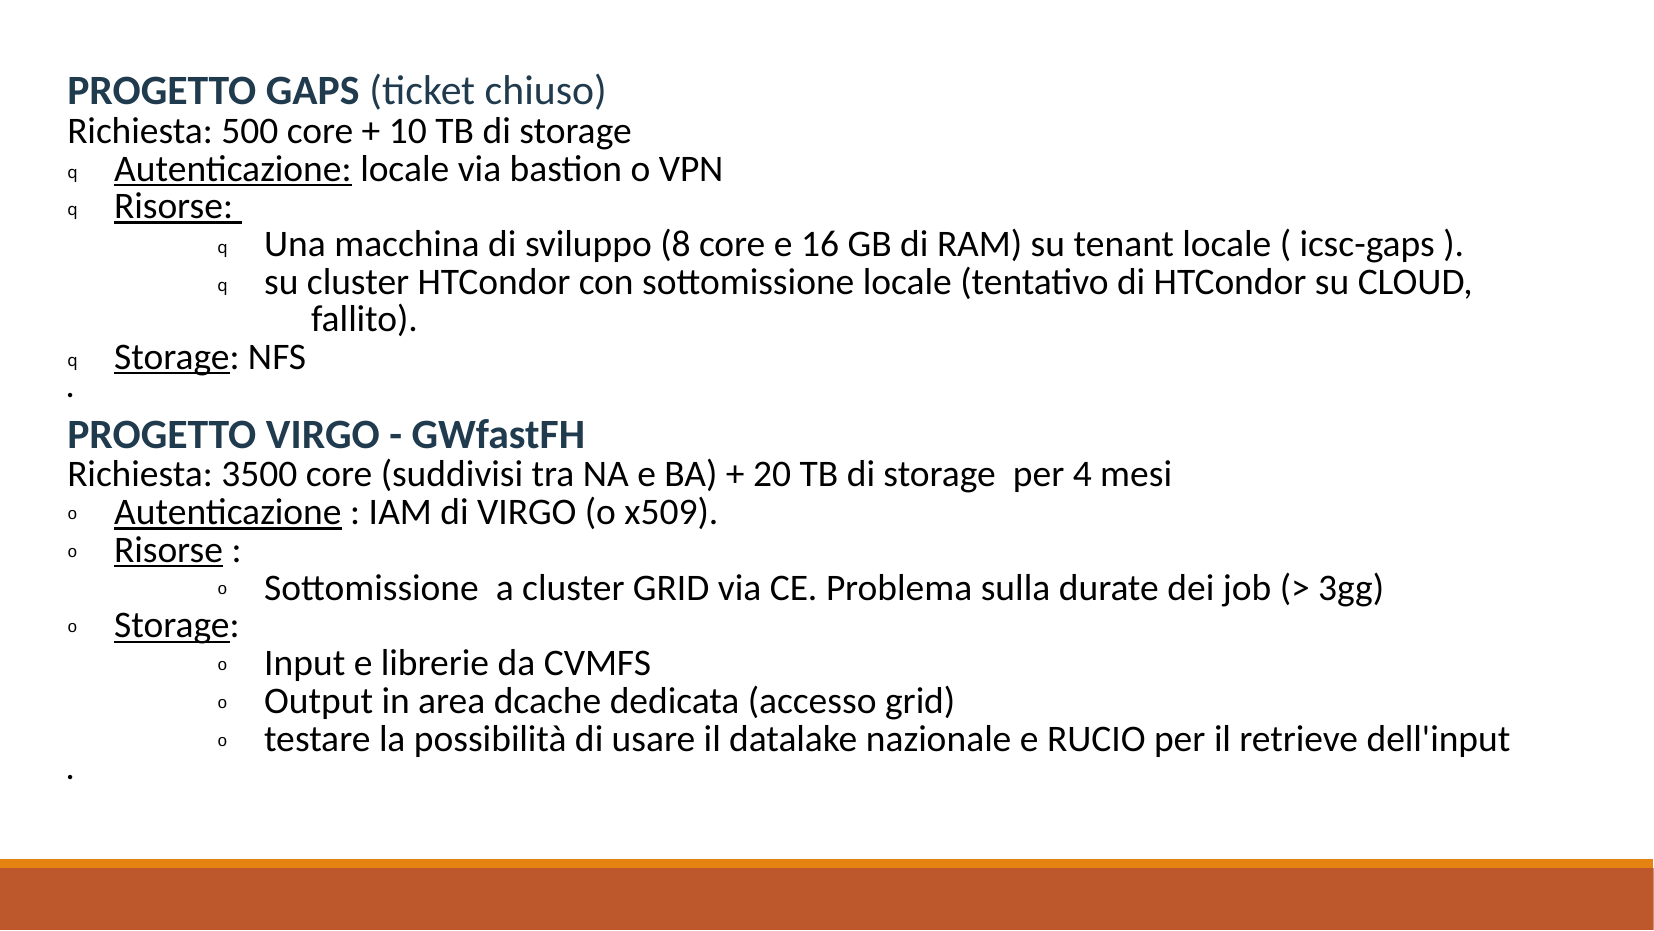

PROGETTO GAPS (ticket chiuso)
Richiesta: 500 core + 10 TB di storage
Autenticazione: locale via bastion o VPN
Risorse:
Una macchina di sviluppo (8 core e 16 GB di RAM) su tenant locale ( icsc-gaps ).
su cluster HTCondor con sottomissione locale (tentativo di HTCondor su CLOUD, fallito).
Storage: NFS
PROGETTO VIRGO - GWfastFH
Richiesta: 3500 core (suddivisi tra NA e BA) + 20 TB di storage per 4 mesi
Autenticazione : IAM di VIRGO (o x509).
Risorse :
Sottomissione a cluster GRID via CE. Problema sulla durate dei job (> 3gg)
Storage:
Input e librerie da CVMFS
Output in area dcache dedicata (accesso grid)
testare la possibilità di usare il datalake nazionale e RUCIO per il retrieve dell'input